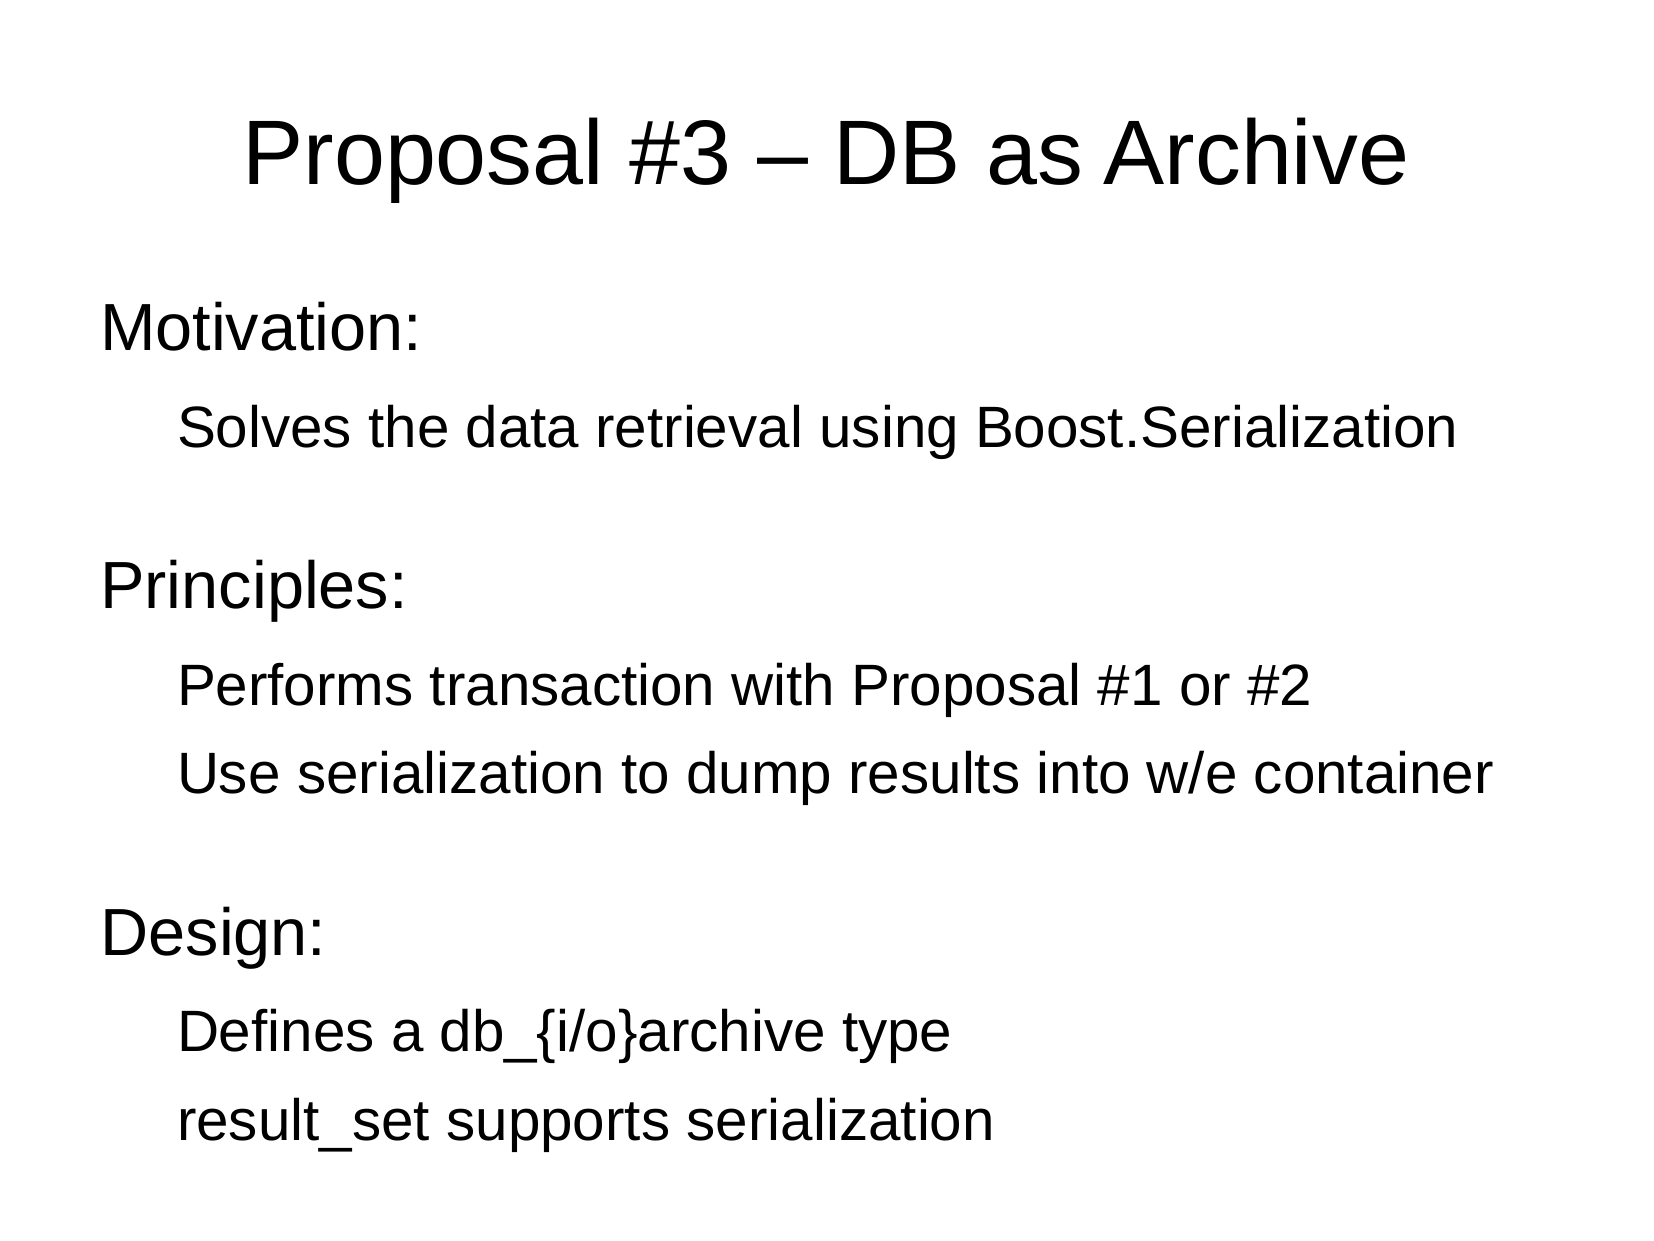

# Proposal #3 – DB as Archive
Motivation:
Solves the data retrieval using Boost.Serialization
Principles:
Performs transaction with Proposal #1 or #2
Use serialization to dump results into w/e container
Design:
Defines a db_{i/o}archive type
result_set supports serialization